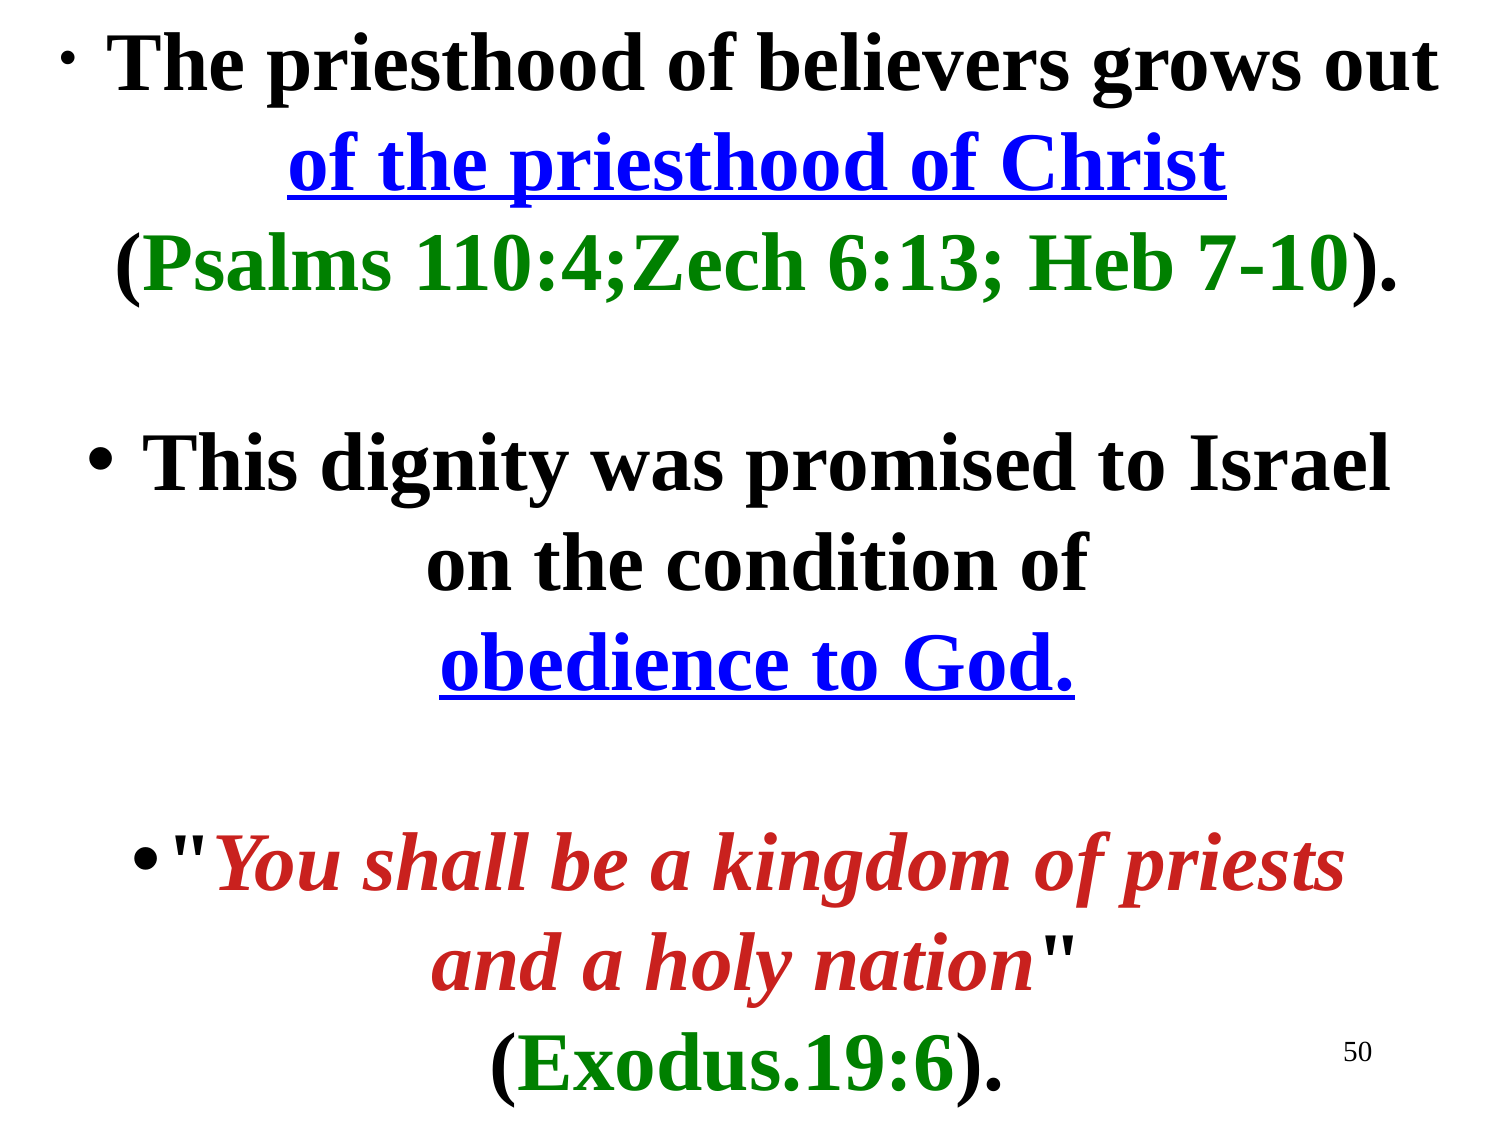

The priesthood of believers grows out of the priesthood of Christ
(Psalms 110:4;Zech 6:13; Heb 7-10).
 This dignity was promised to Israel
on the condition of
obedience to God.
"You shall be a kingdom of priests
and a holy nation"
(Exodus.19:6).